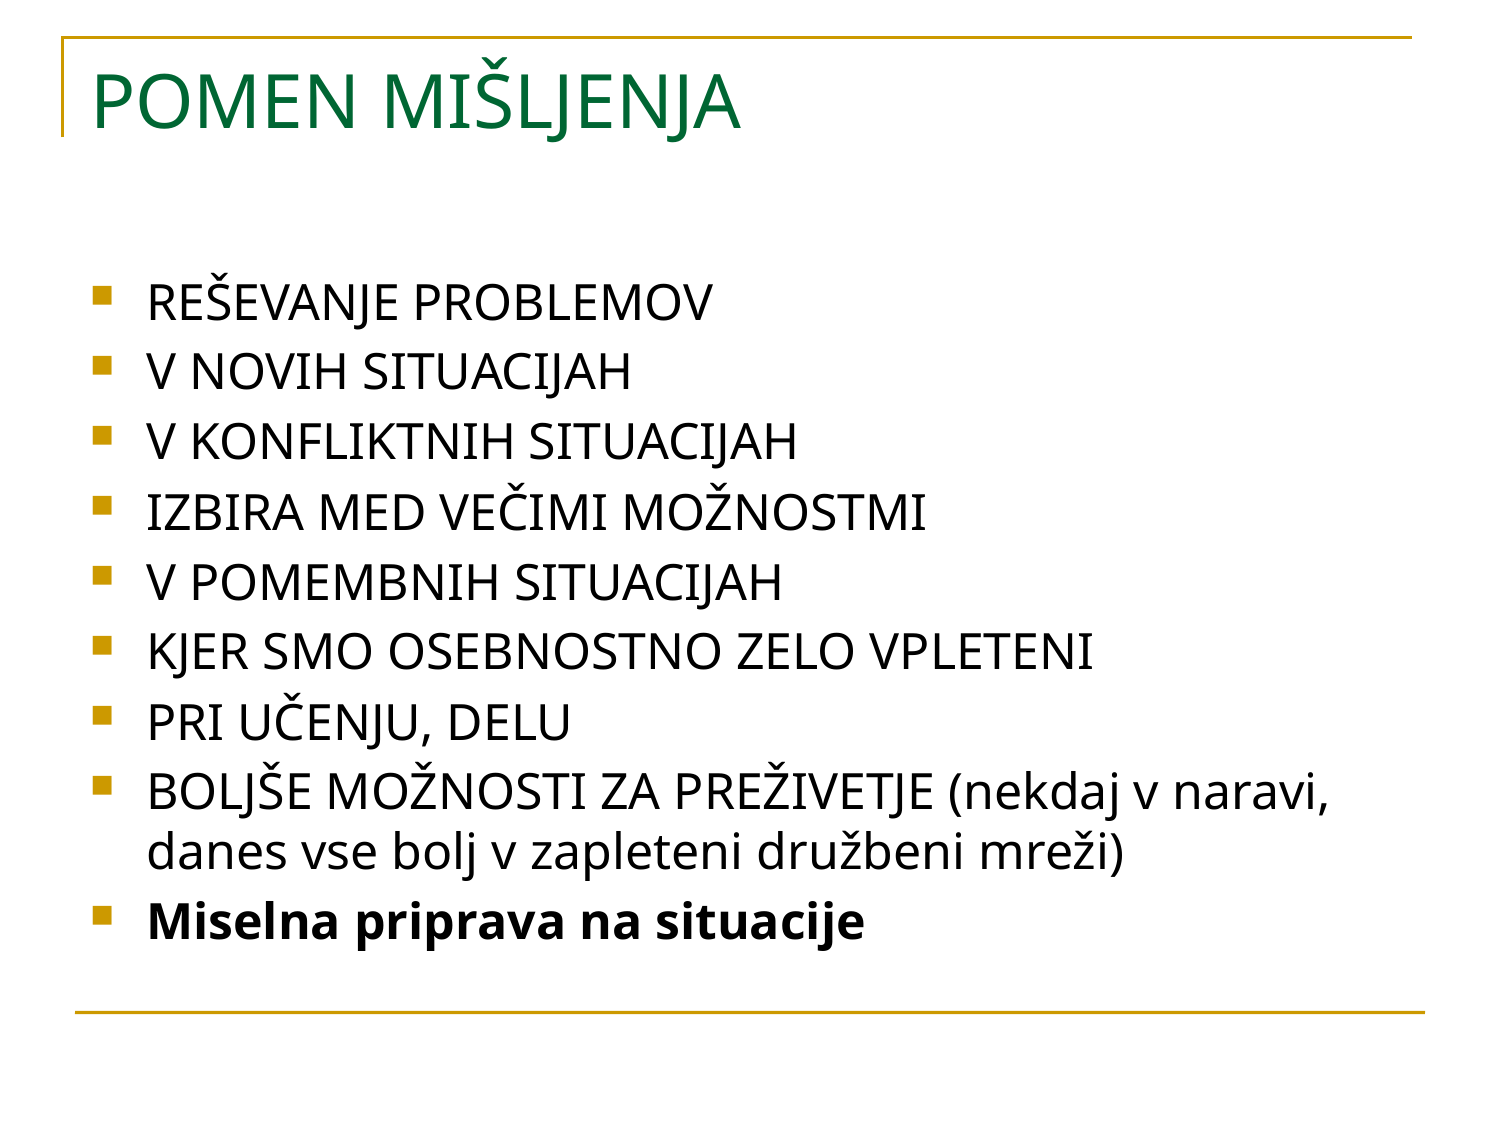

# POMEN MIŠLJENJA
REŠEVANJE PROBLEMOV
V NOVIH SITUACIJAH
V KONFLIKTNIH SITUACIJAH
IZBIRA MED VEČIMI MOŽNOSTMI
V POMEMBNIH SITUACIJAH
KJER SMO OSEBNOSTNO ZELO VPLETENI
PRI UČENJU, DELU
BOLJŠE MOŽNOSTI ZA PREŽIVETJE (nekdaj v naravi, danes vse bolj v zapleteni družbeni mreži)
Miselna priprava na situacije